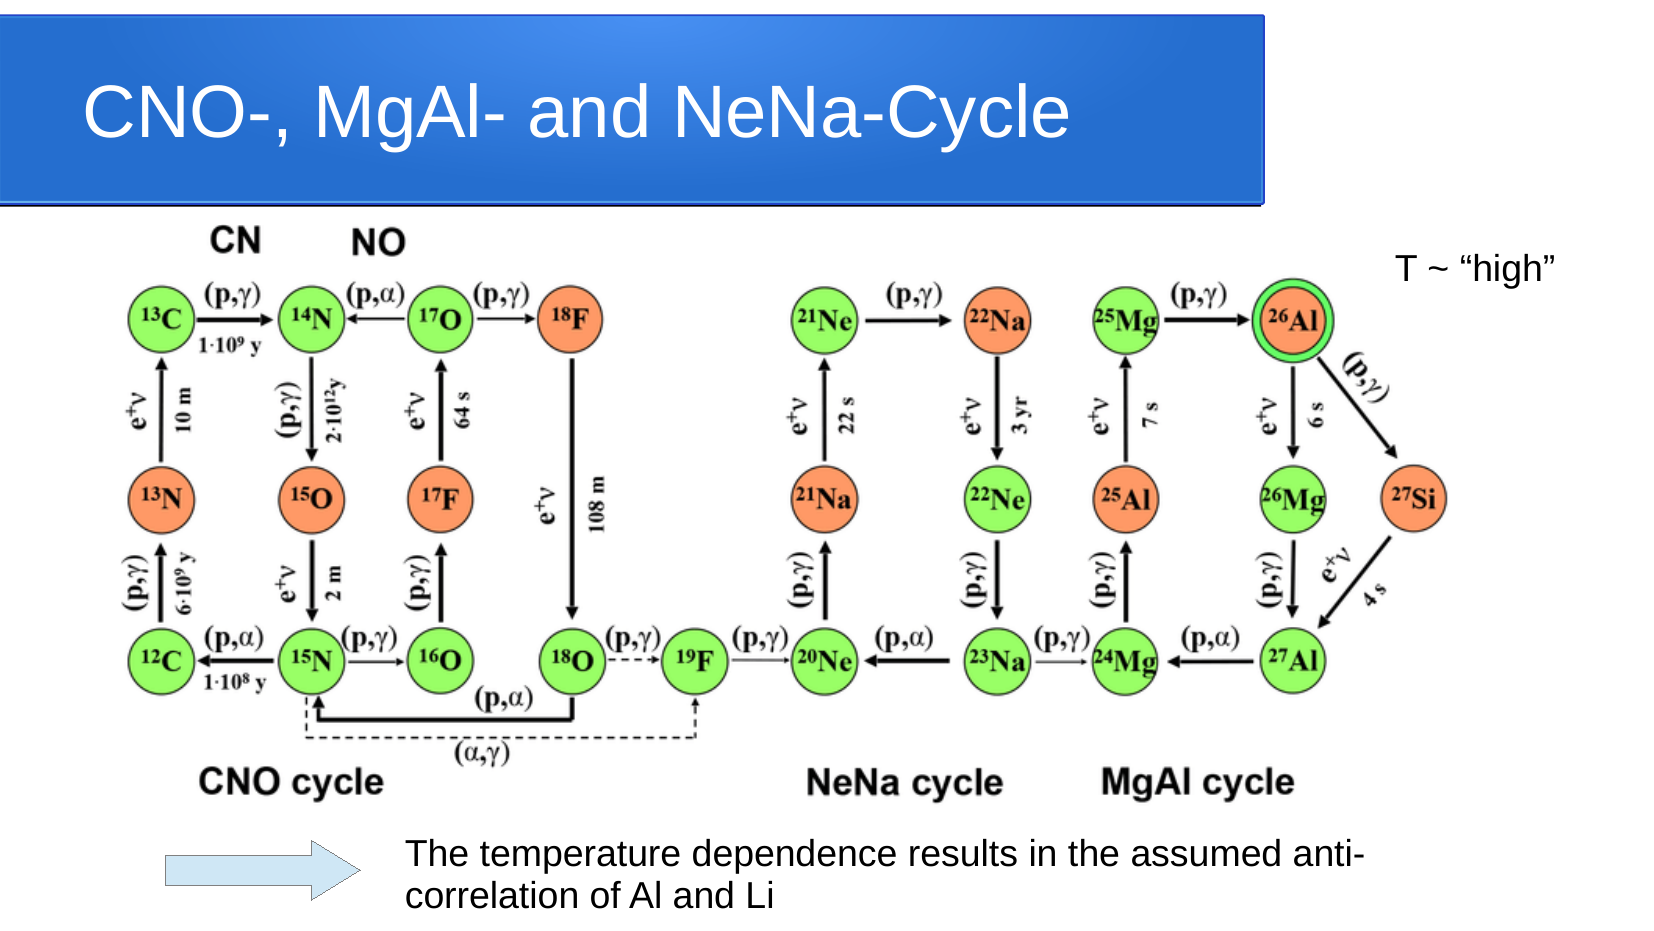

# CNO-, MgAl- and NeNa-Cycle
T ~ “high”
The temperature dependence results in the assumed anti-correlation of Al and Li